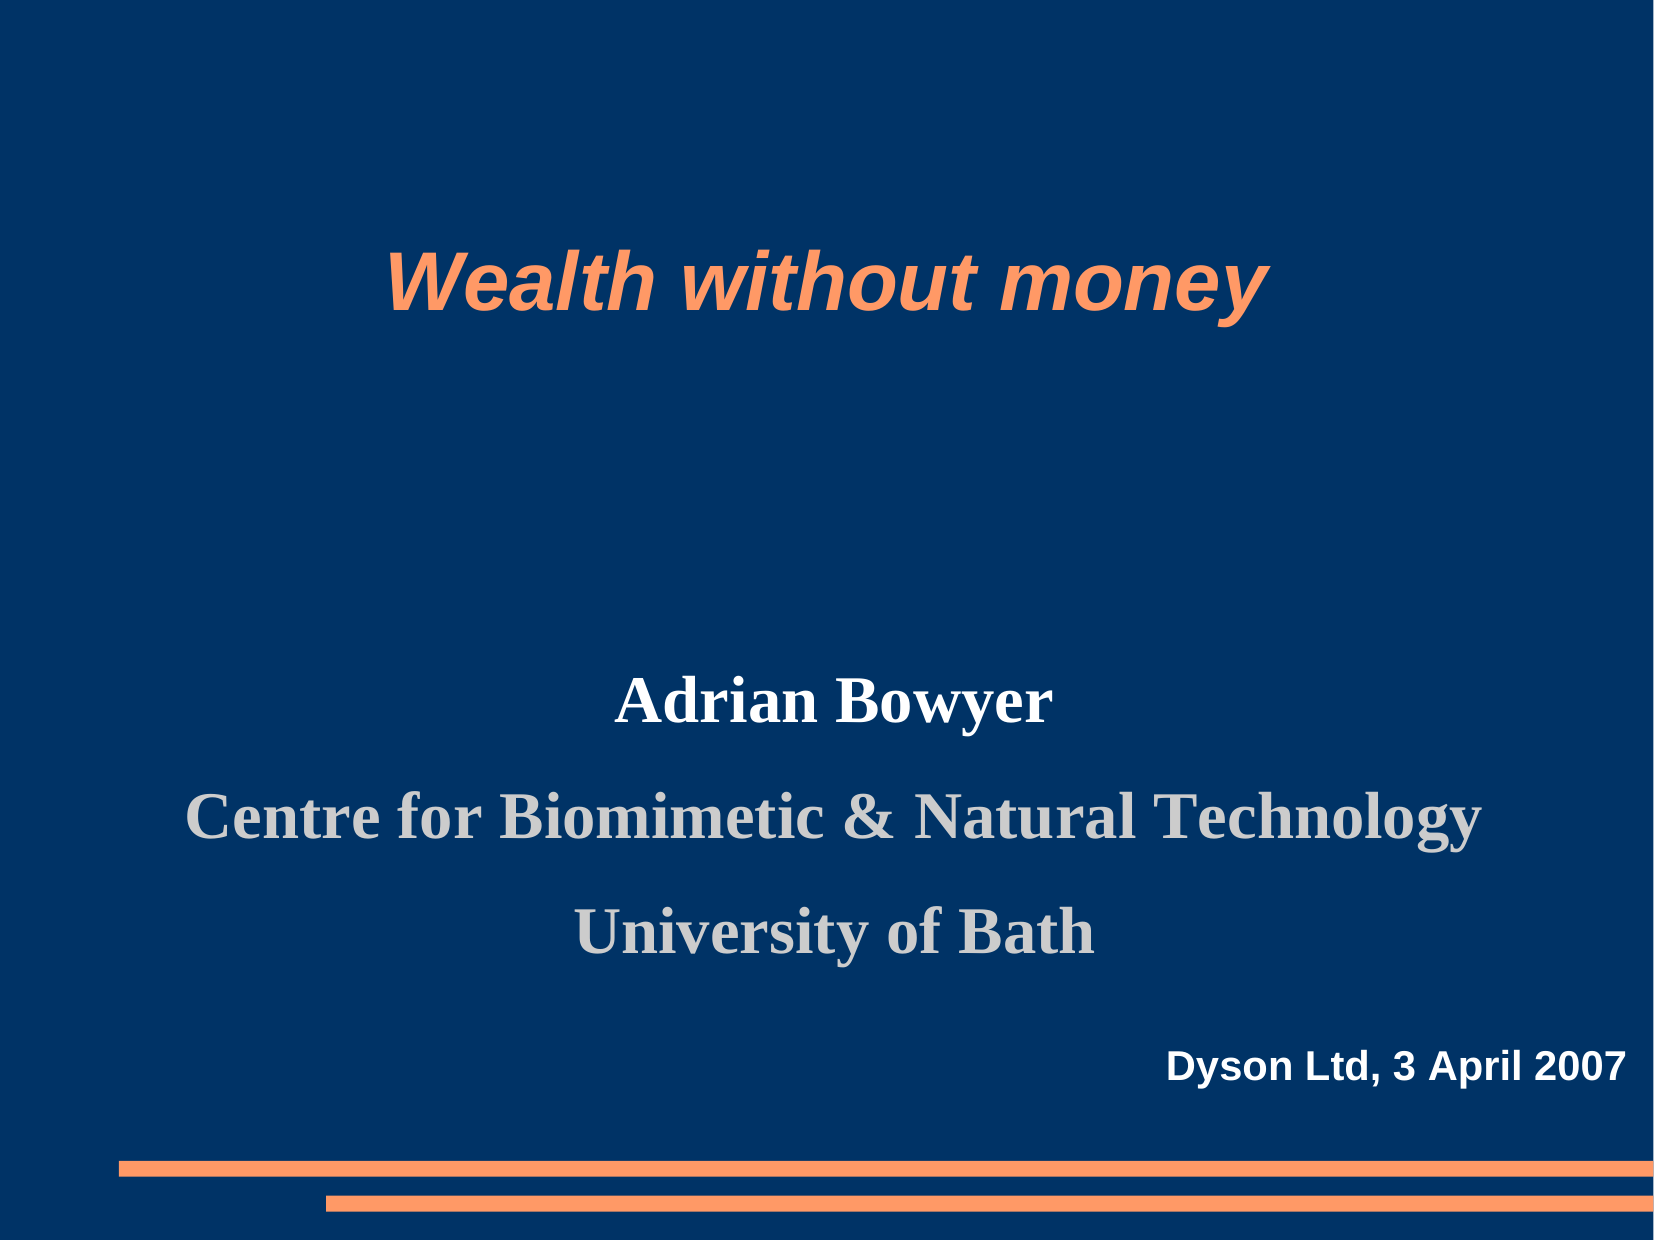

# Wealth without money
Adrian Bowyer
Centre for Biomimetic & Natural Technology
University of Bath
Dyson Ltd, 3 April 2007